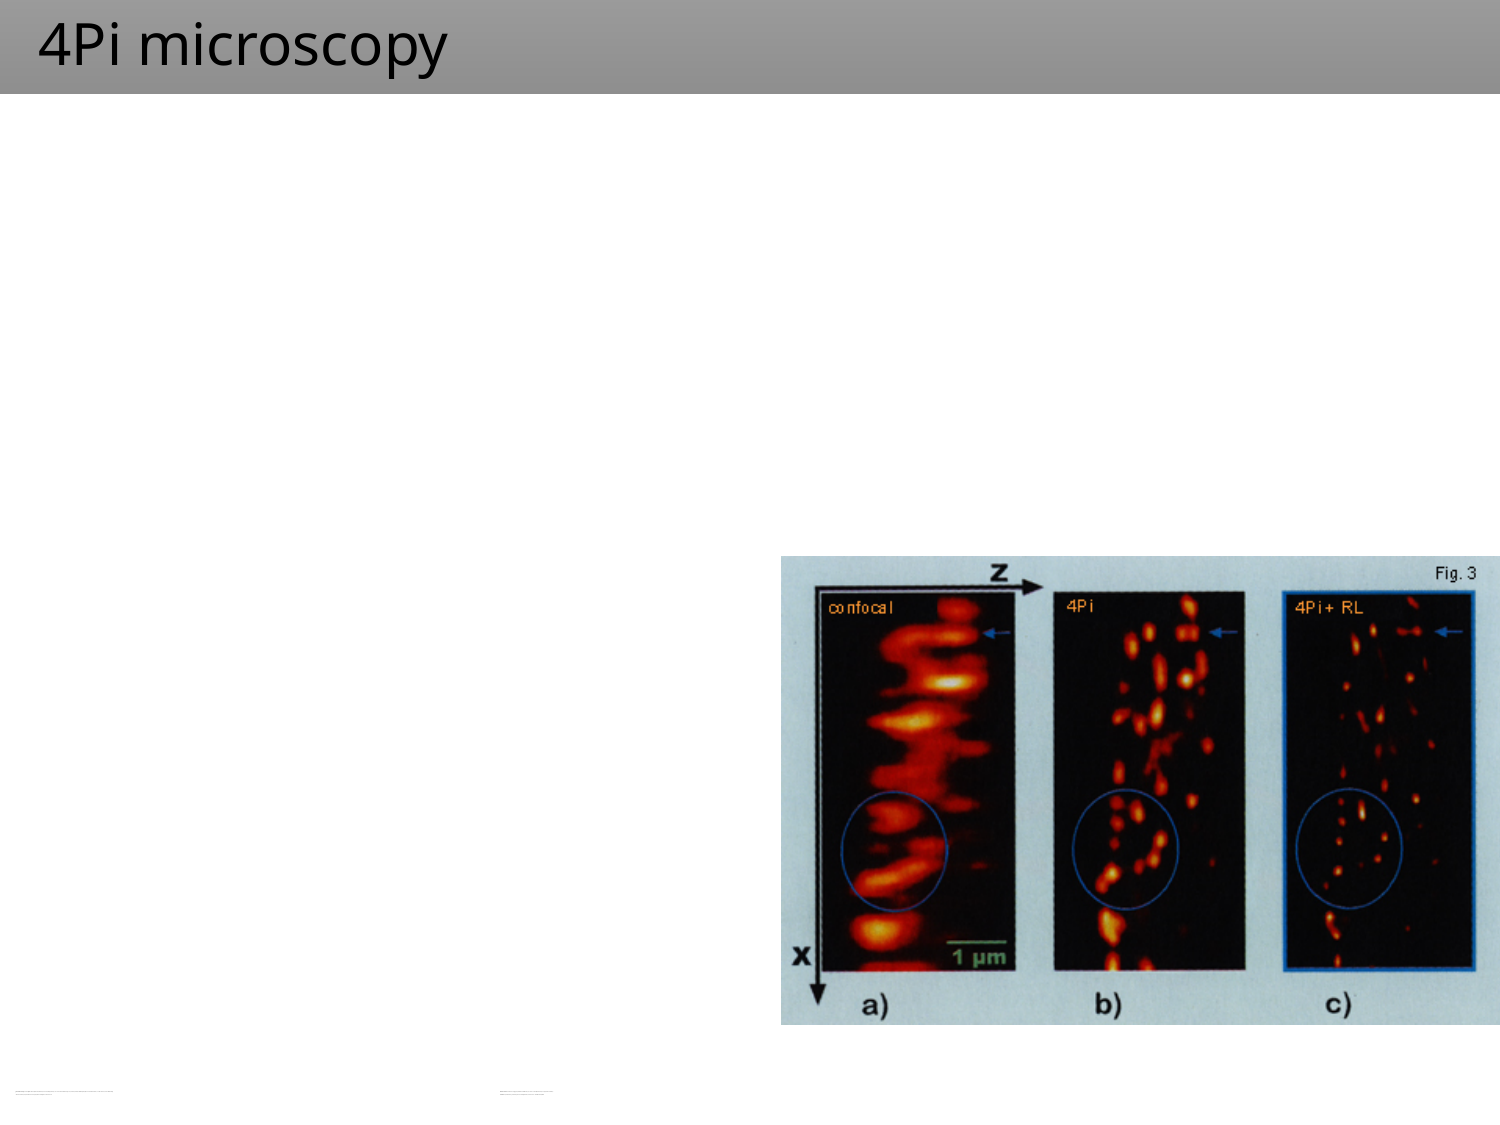

# 4Pi microscopy
The sidelobe challenge: If the two segments were full spherical halves, the focal spot would be a (nearly) spherical spot, too. But since a considerable solid angle is not provided by the lenses, interference typically spawns off 2 axial side-lobes which, if not taken into account, lead to artefactual images.
 This filter does not require any information about the object, apart from the height and location of the lobes
Effective resolution: The resolution is largely given by the extent of the effective 4Pi-spot, which is 3-5 times sharper than the spot of a regular confocal microscope.
Restoration: By further combining 4Pi-microscopy with non-linear image restoration, a 3D-resolution of ~100 nm is reliably achieved.